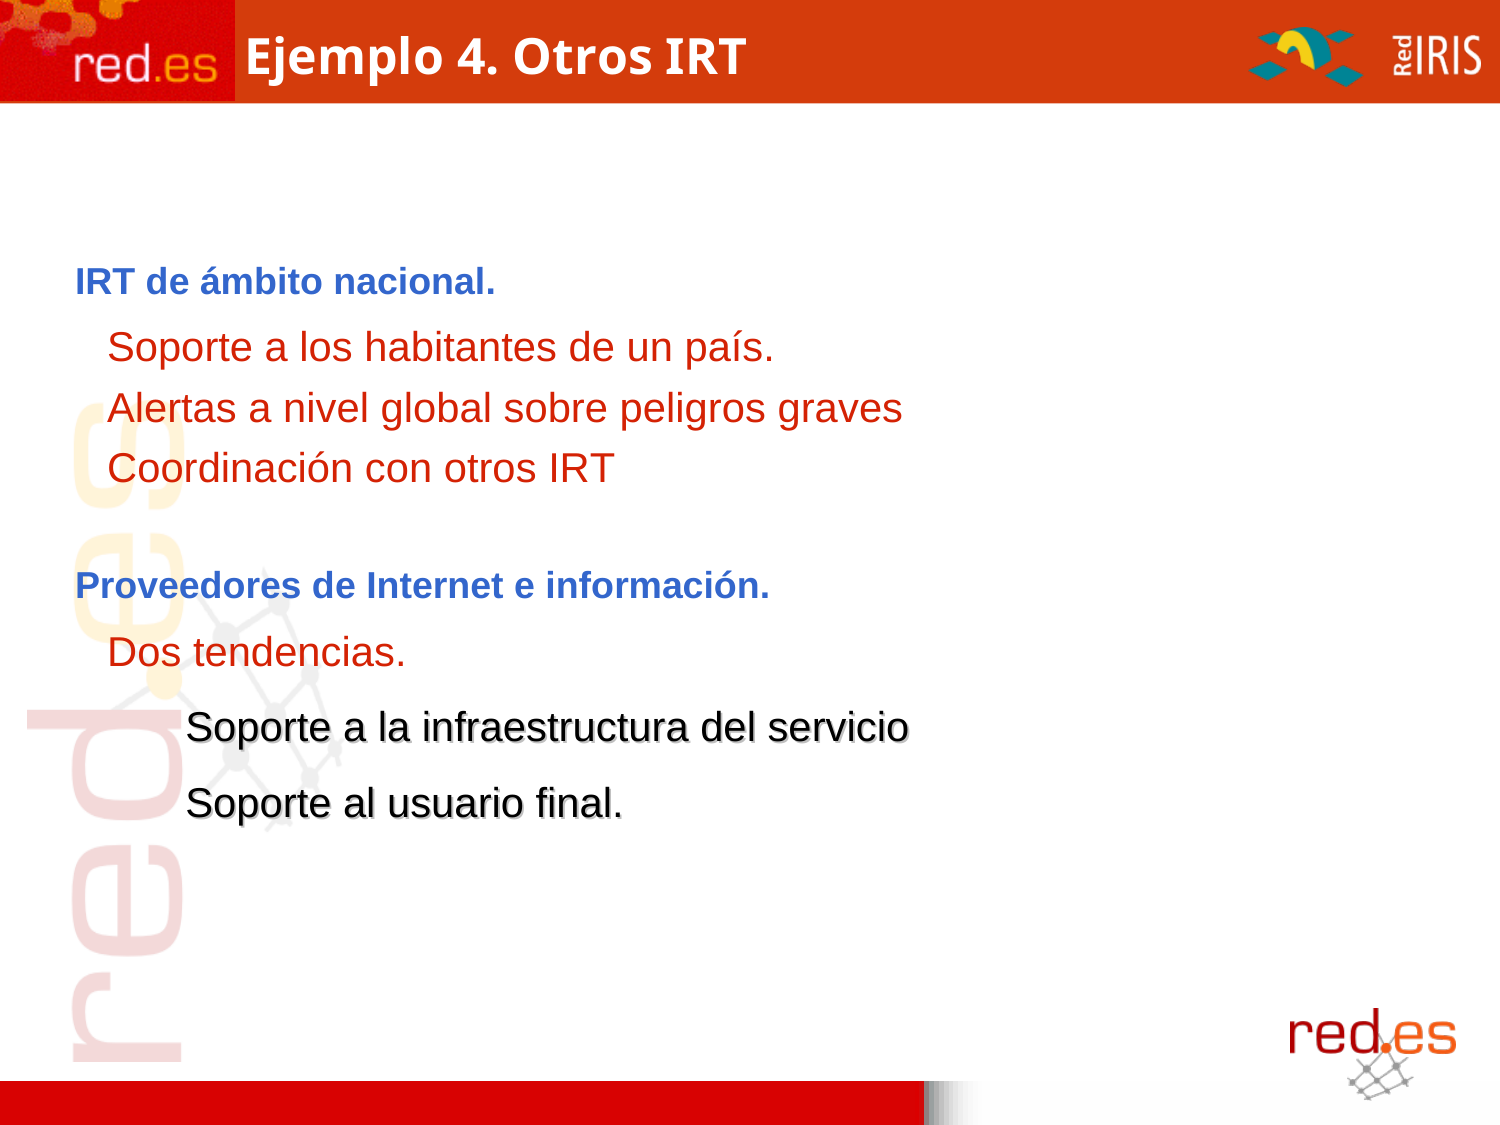

# Ejemplo 4. Otros IRT
IRT de ámbito nacional.
Soporte a los habitantes de un país.
Alertas a nivel global sobre peligros graves
Coordinación con otros IRT
Proveedores de Internet e información.
Dos tendencias.
Soporte a la infraestructura del servicio
Soporte al usuario final.